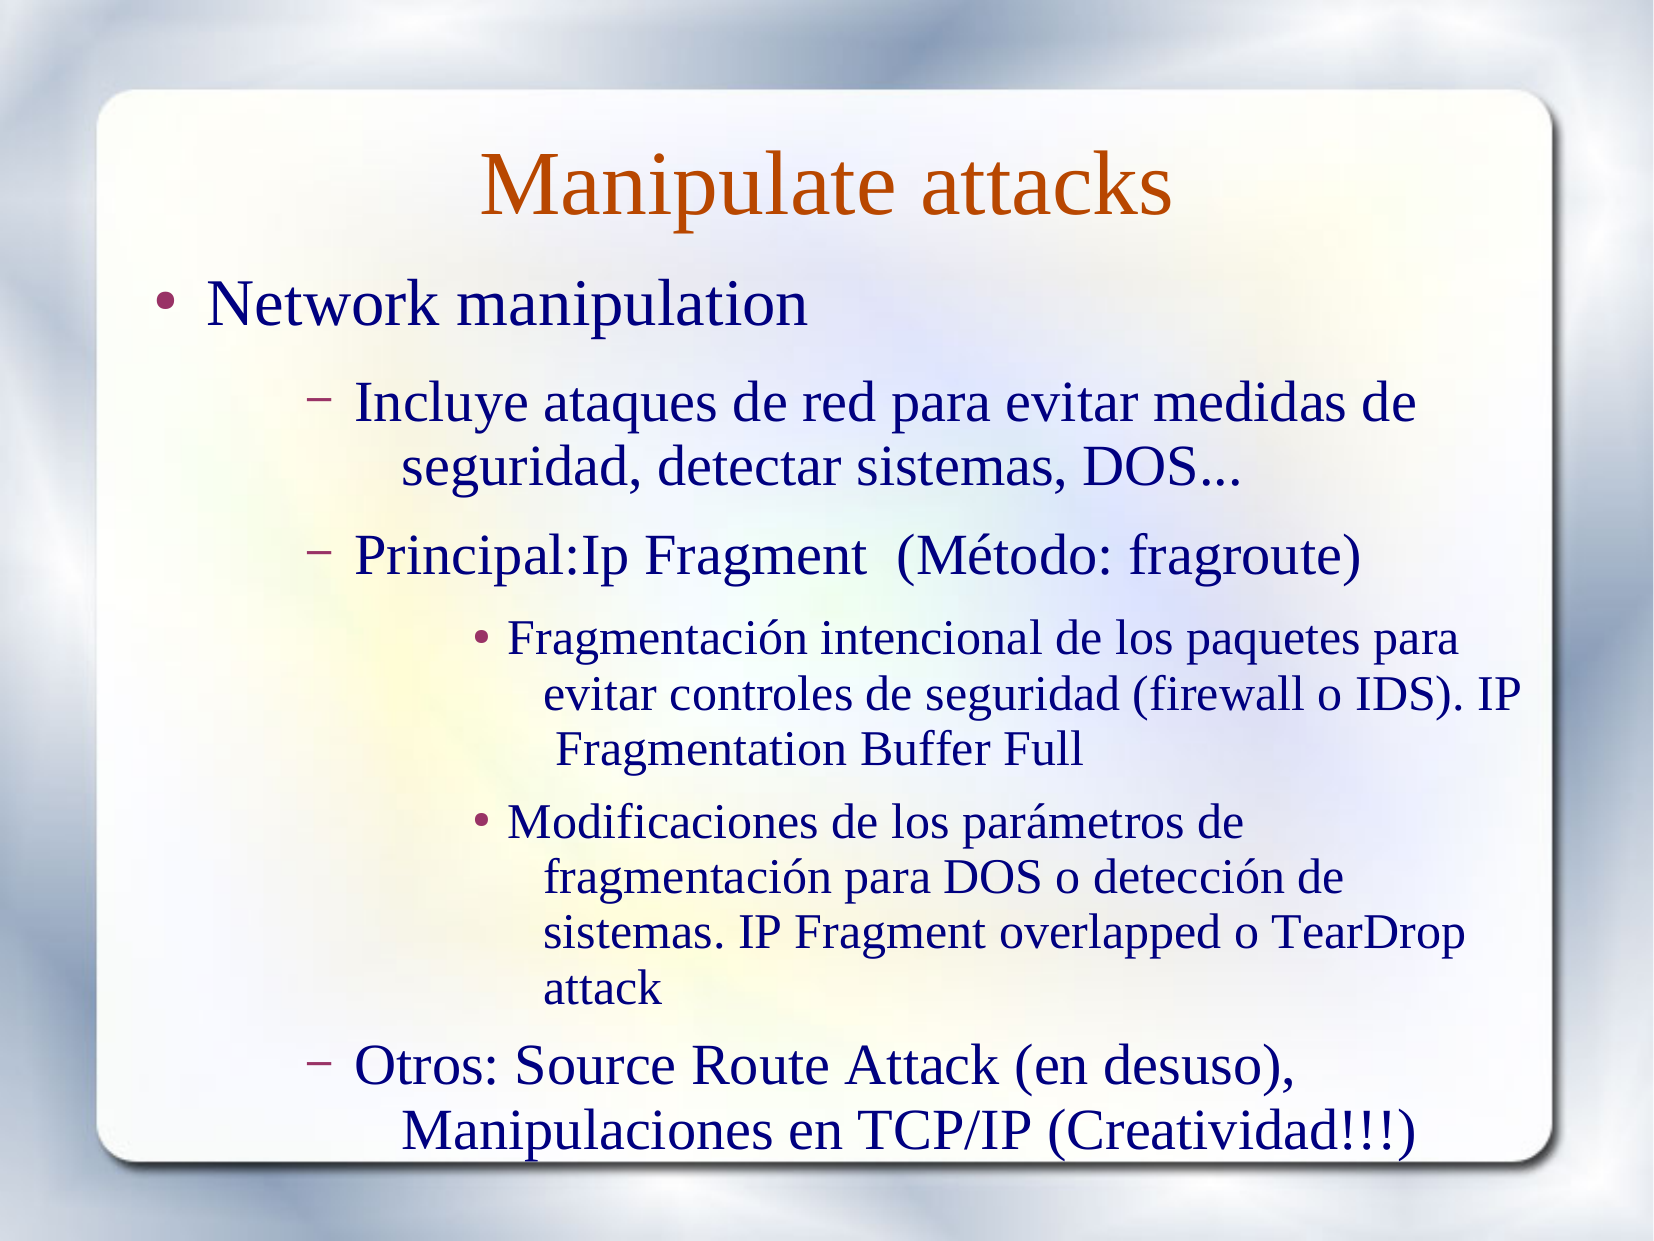

# Manipulate attacks
Network manipulation
Incluye ataques de red para evitar medidas de seguridad, detectar sistemas, DOS...
Principal:Ip Fragment (Método: fragroute)
Fragmentación intencional de los paquetes para evitar controles de seguridad (firewall o IDS). IP Fragmentation Buffer Full
Modificaciones de los parámetros de fragmentación para DOS o detección de sistemas. IP Fragment overlapped o TearDrop attack
Otros: Source Route Attack (en desuso), Manipulaciones en TCP/IP (Creatividad!!!)